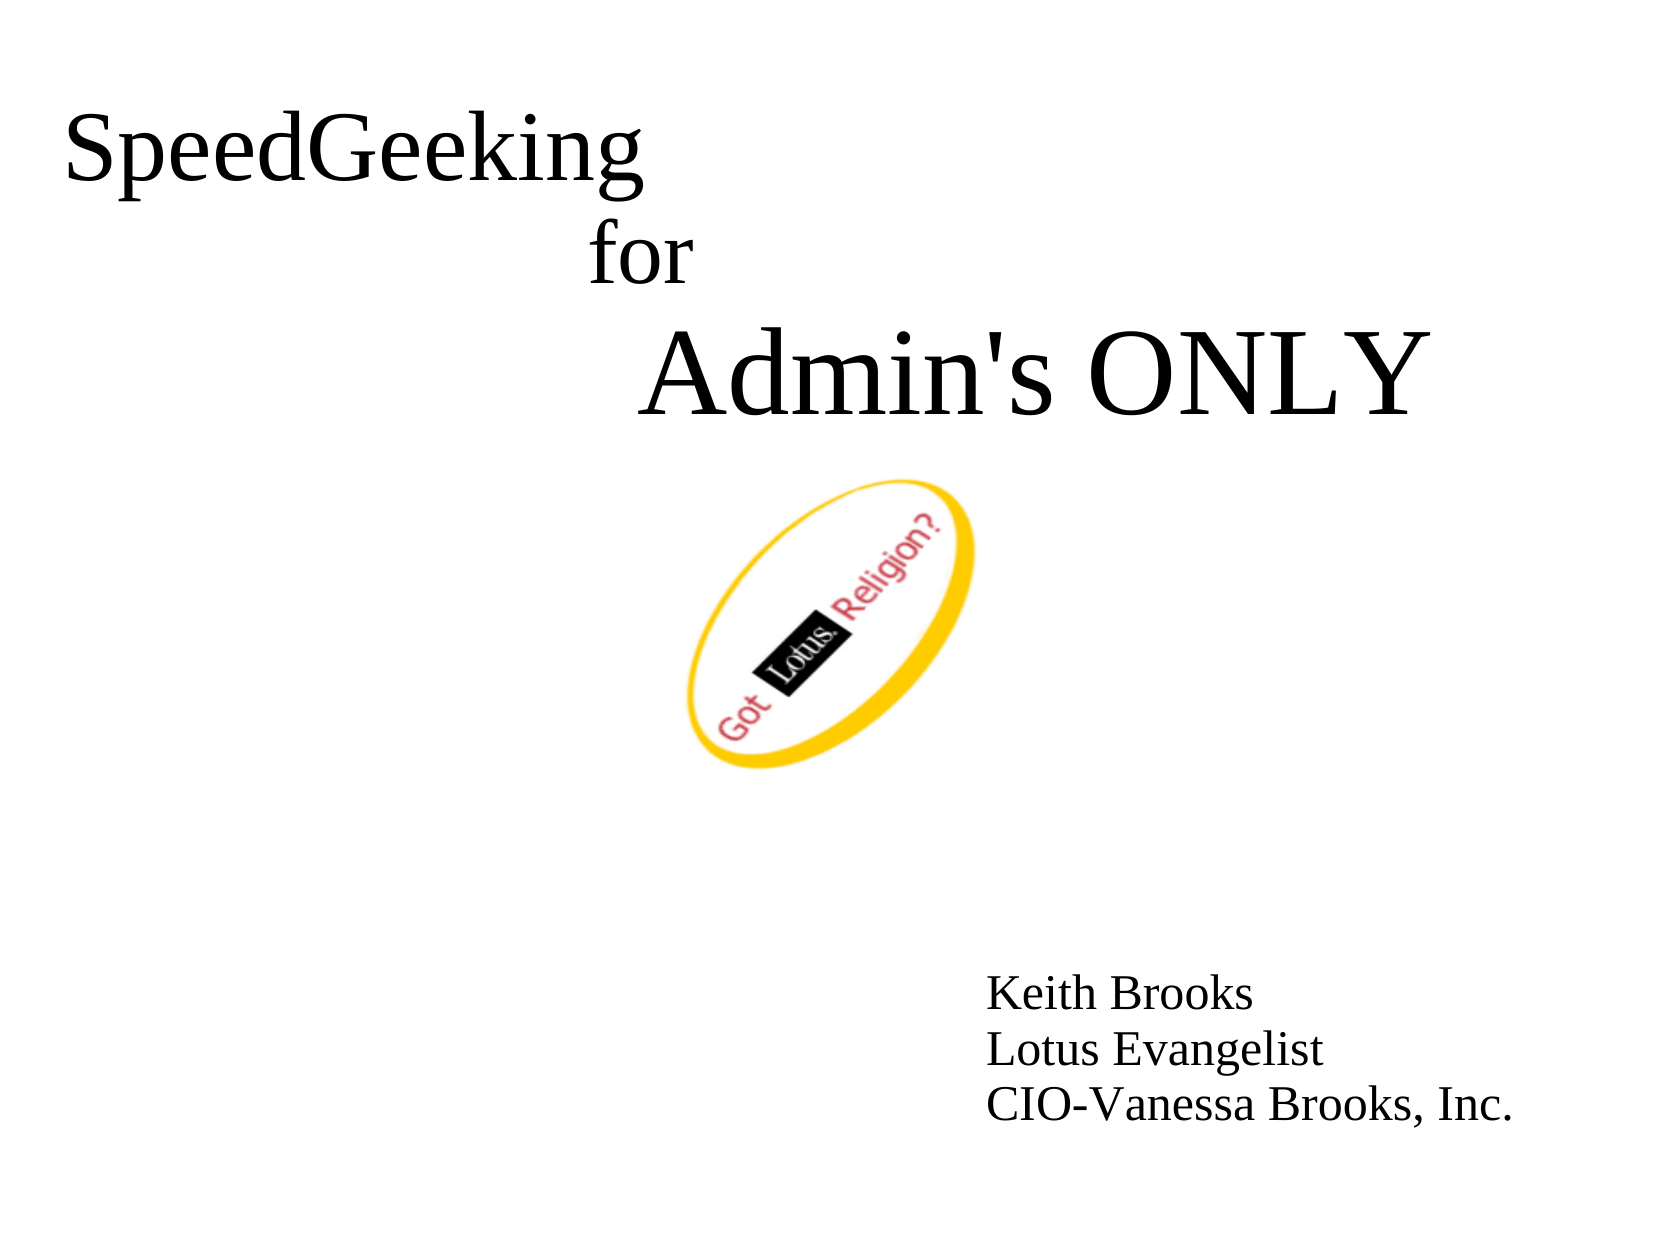

# SpeedGeeking for Admin's ONLY
Keith Brooks
Lotus Evangelist
CIO-Vanessa Brooks, Inc.